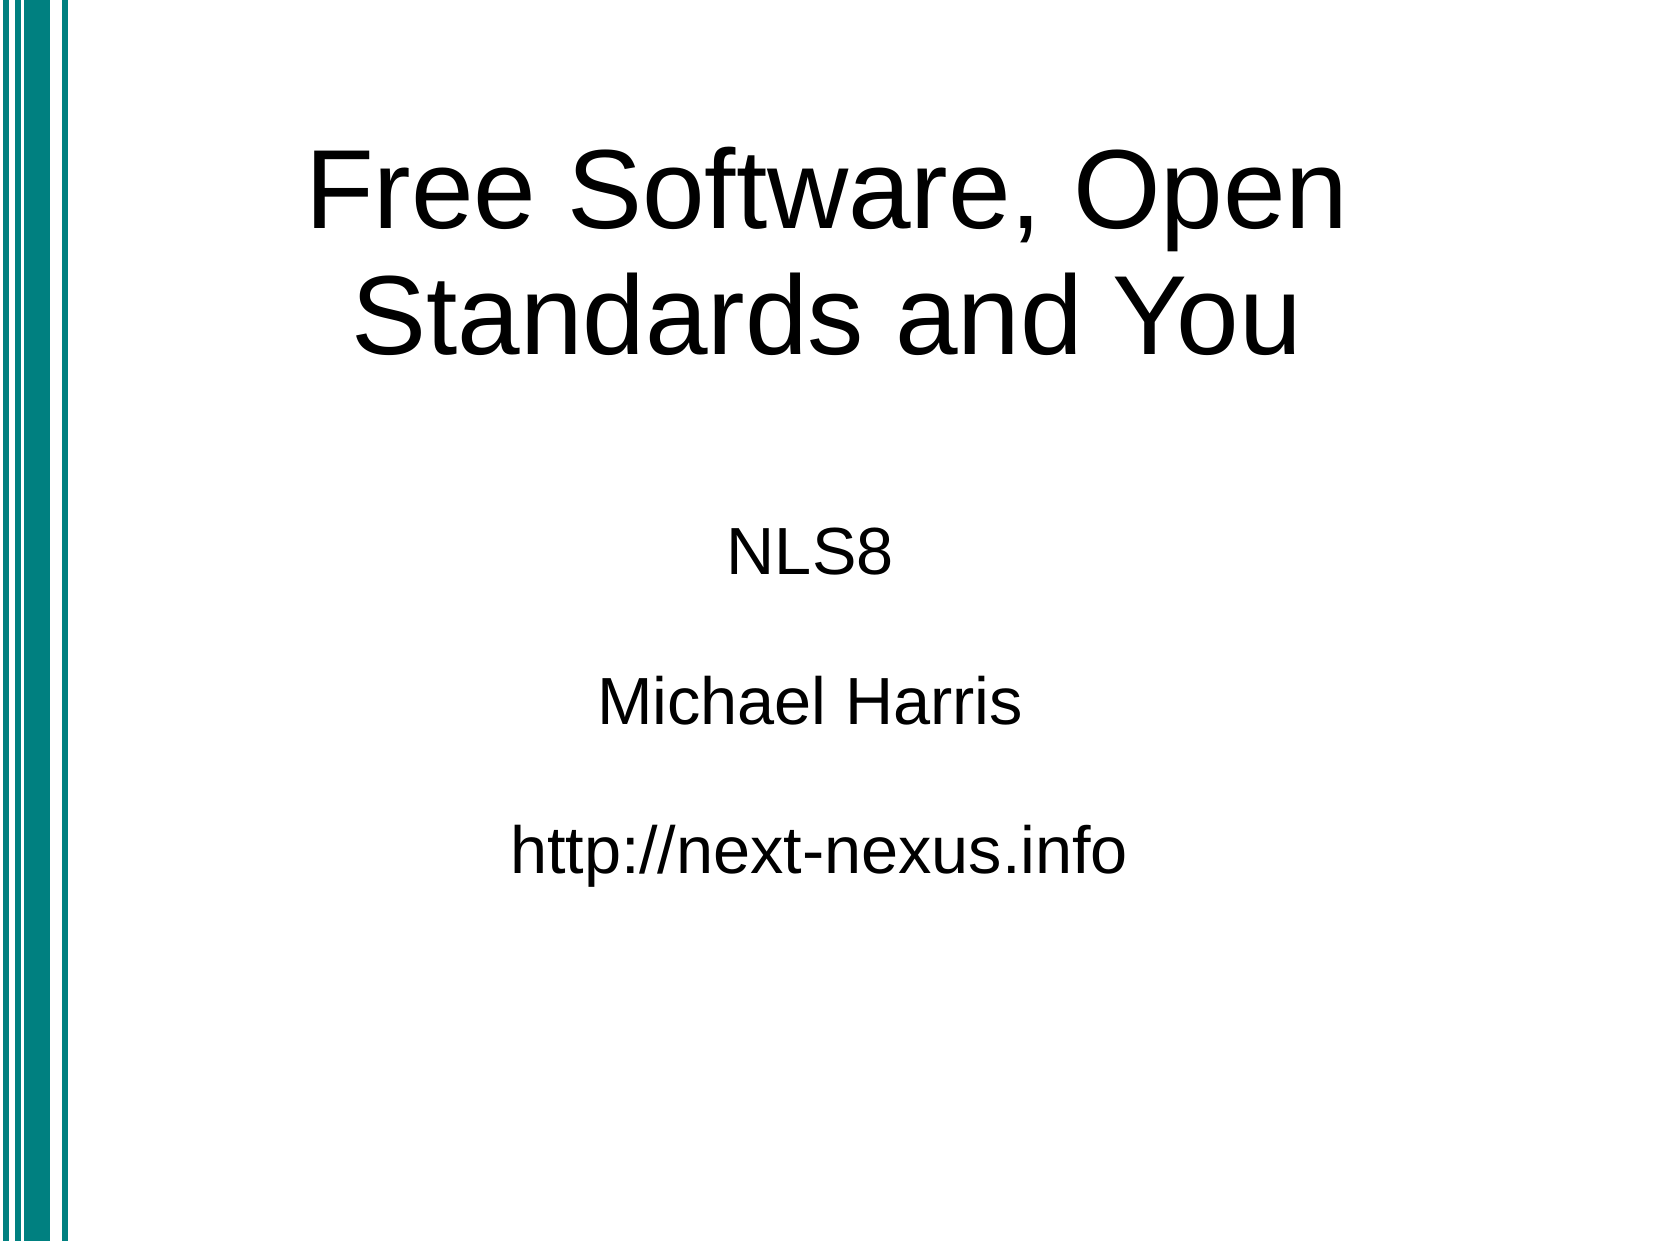

# Free Software, Open Standards and You
NLS8
Michael Harris
 http://next-nexus.info